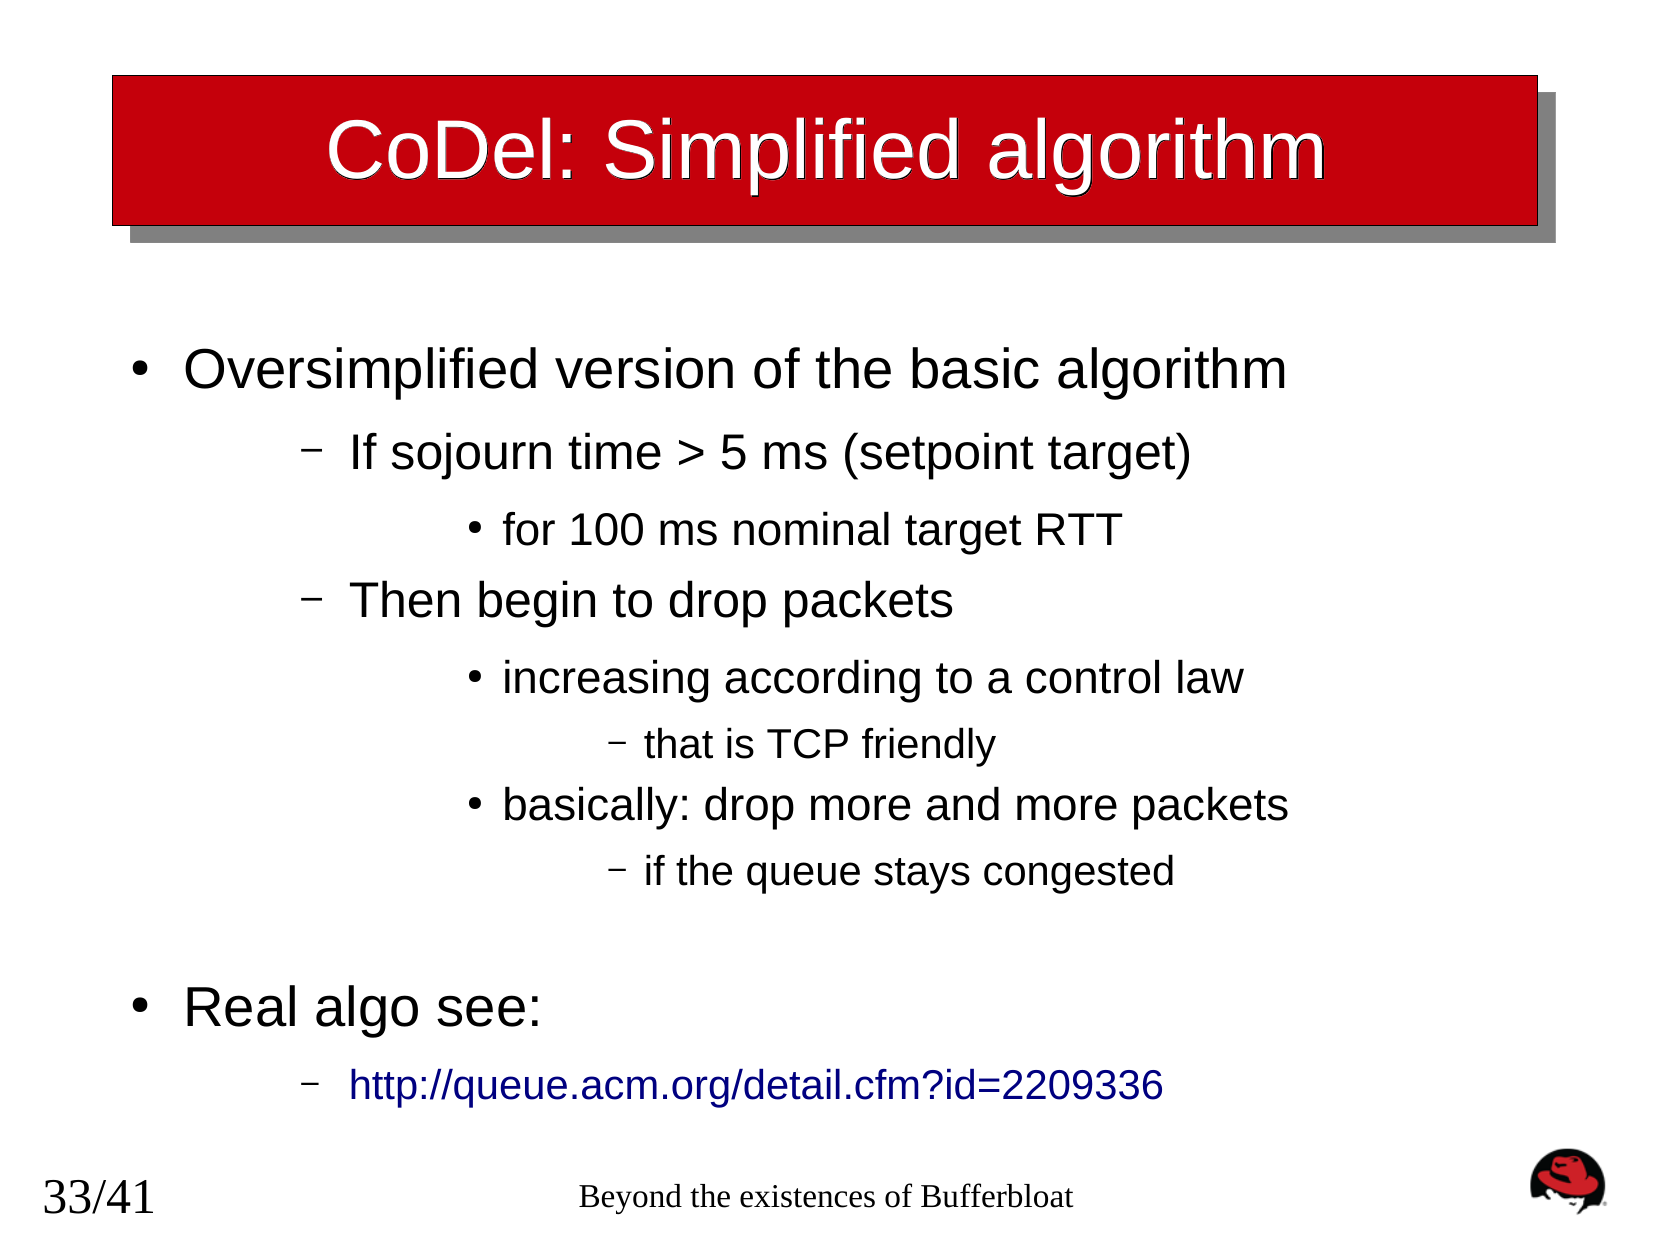

# CoDel: Simplified algorithm
Oversimplified version of the basic algorithm
If sojourn time > 5 ms (setpoint target)
for 100 ms nominal target RTT
Then begin to drop packets
increasing according to a control law
that is TCP friendly
basically: drop more and more packets
if the queue stays congested
Real algo see:
http://queue.acm.org/detail.cfm?id=2209336